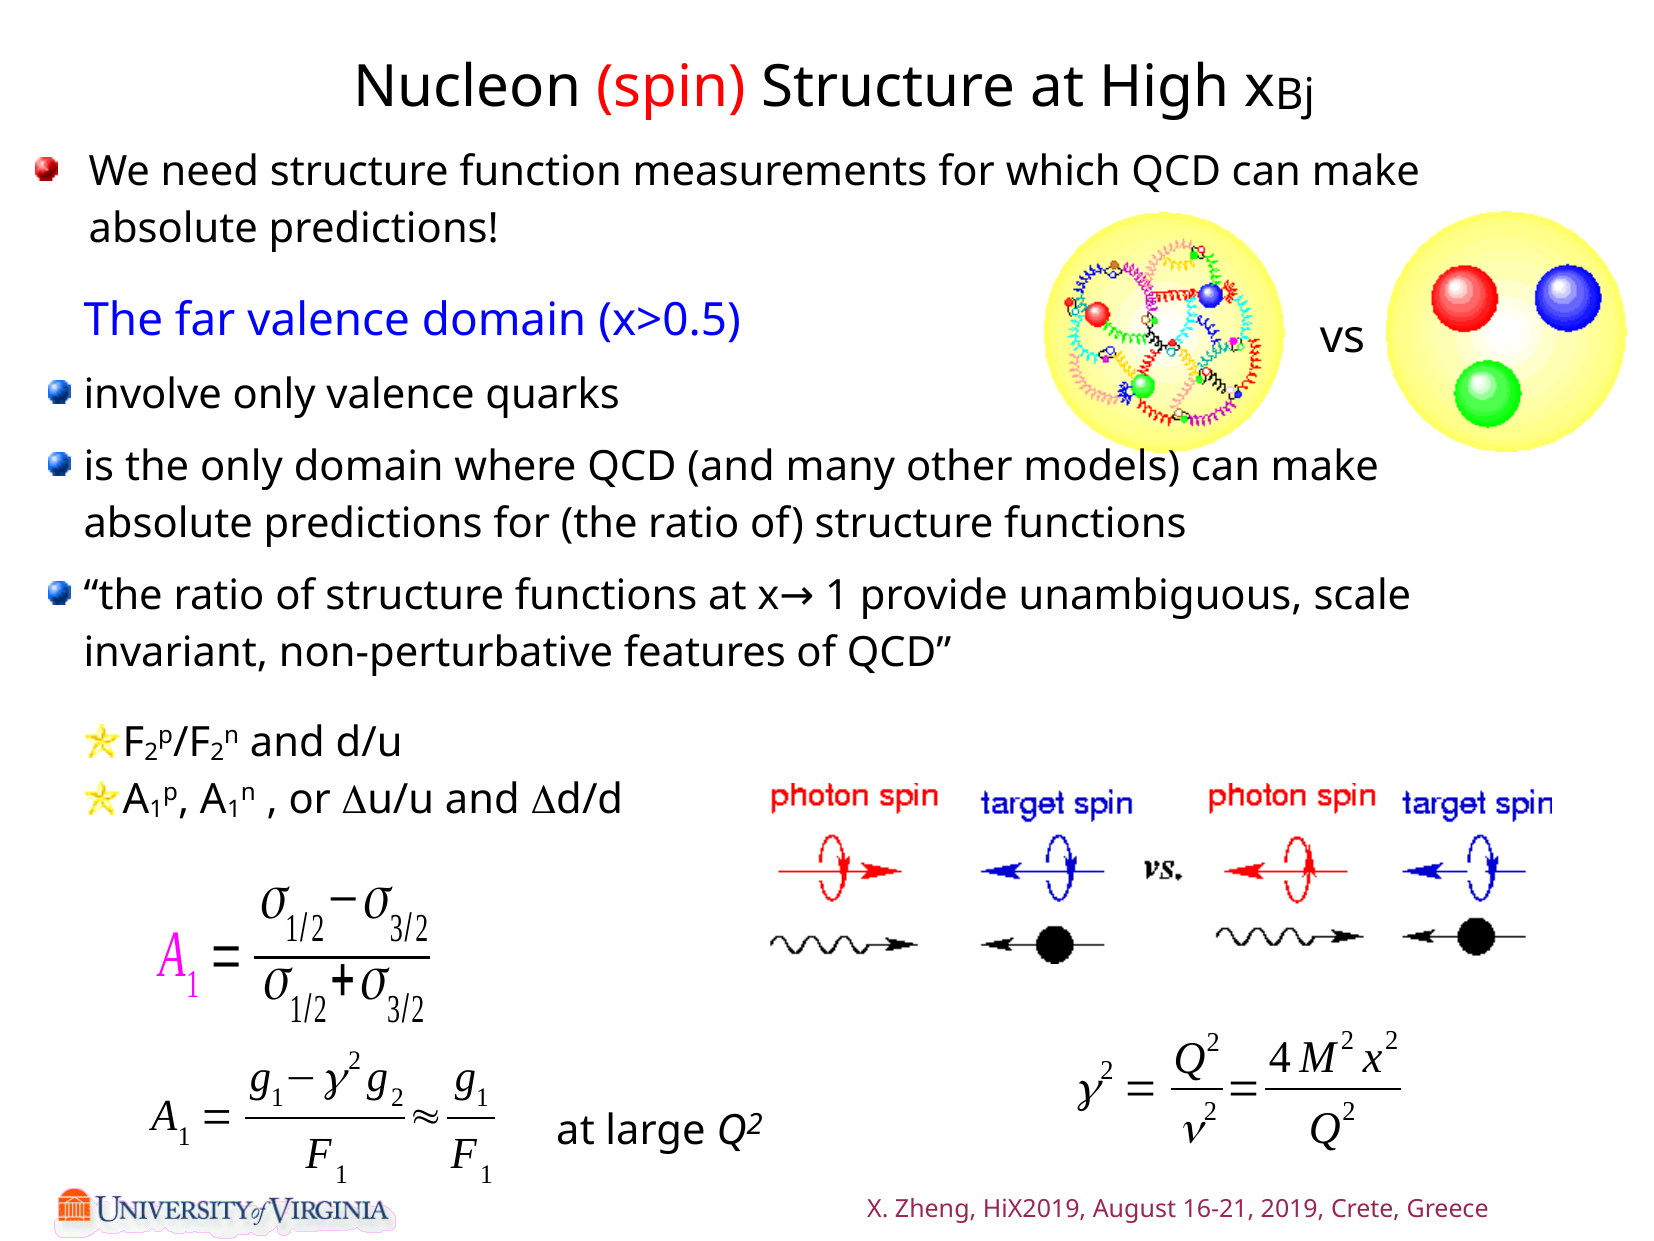

Nucleon (spin) Structure at High xBj
# We need structure function measurements for which QCD can make absolute predictions!
The far valence domain (x>0.5)
involve only valence quarks
is the only domain where QCD (and many other models) can make absolute predictions for (the ratio of) structure functions
“the ratio of structure functions at x→ 1 provide unambiguous, scale invariant, non-perturbative features of QCD”
vs
F2p/F2n and d/u
A1p, A1n , or Du/u and Dd/d
.at large Q2